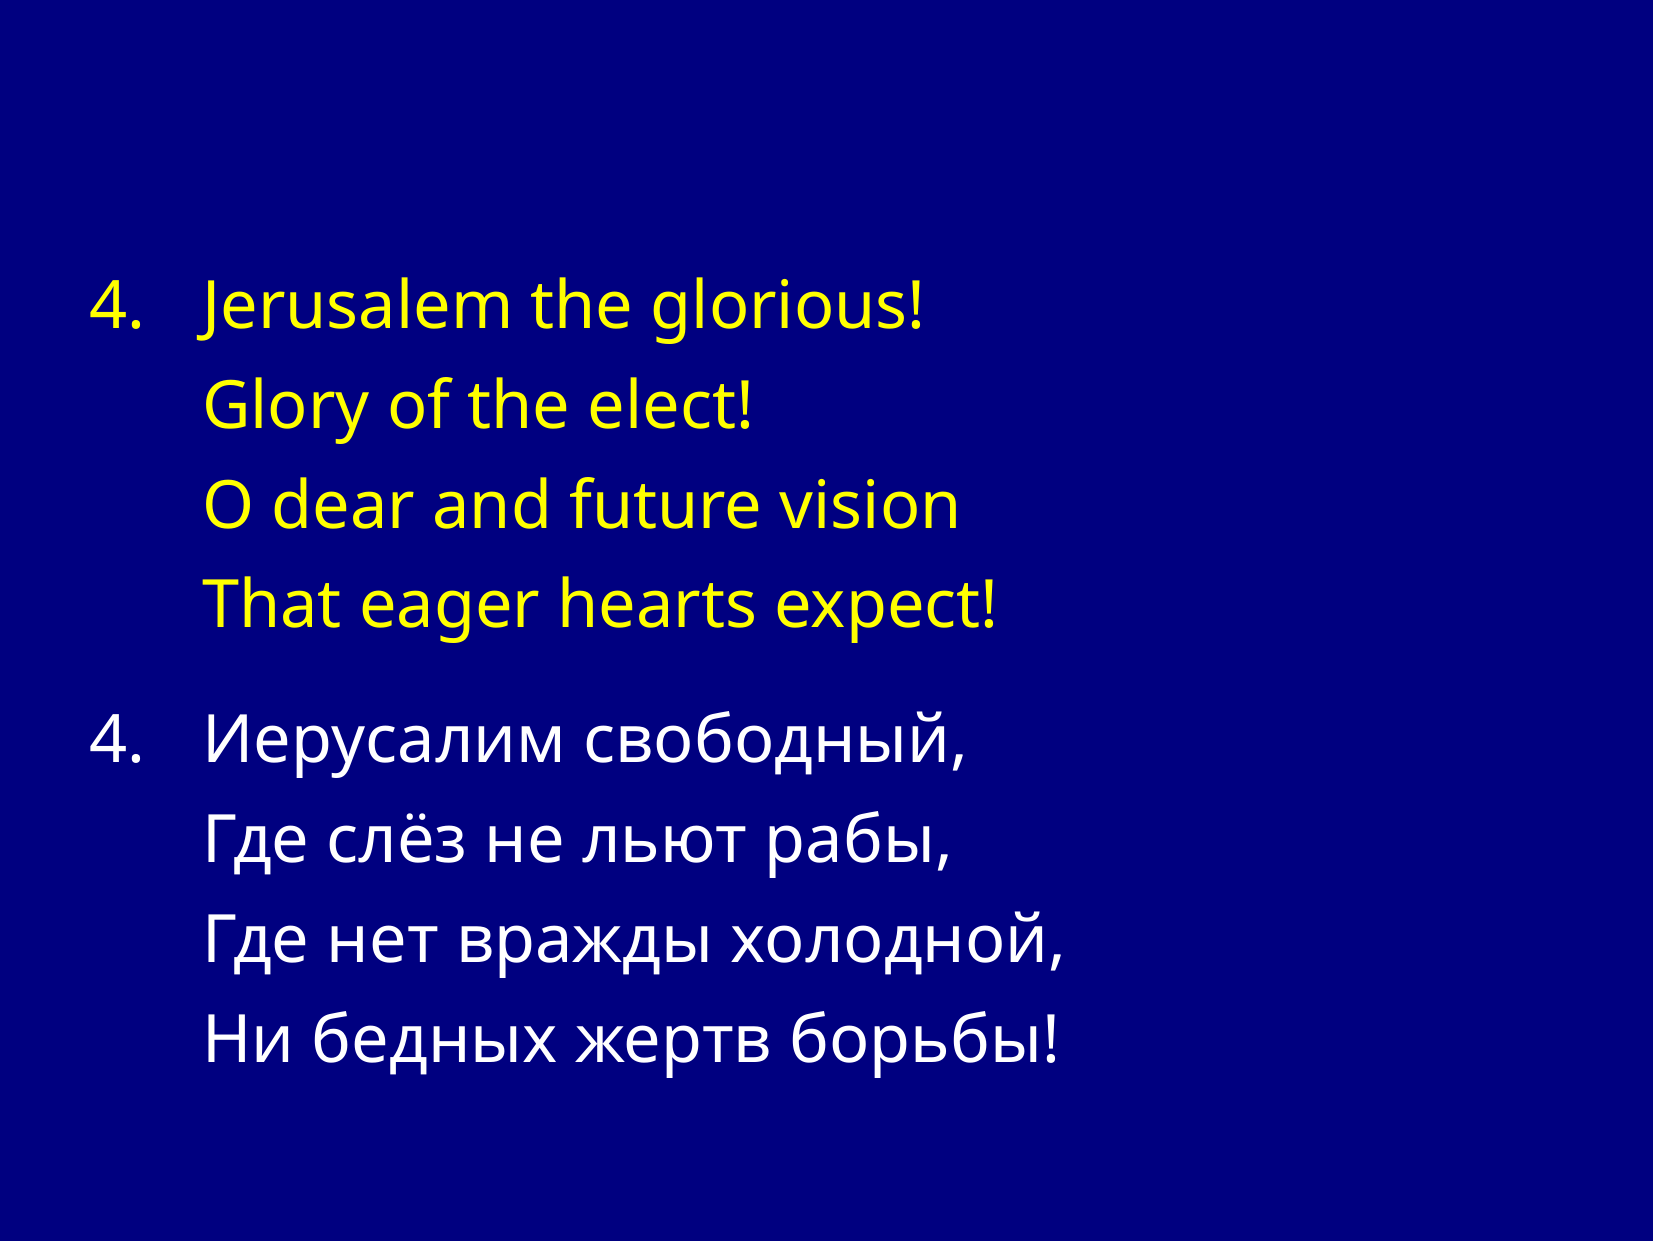

4.	Jerusalem the glorious!
	Glory of the elect!
	O dear and future vision
	That eager hearts expect!
4.	Иерусалим свободный,
	Где слёз не льют рабы,
	Где нет вражды холодной,
	Ни бедных жертв борьбы!